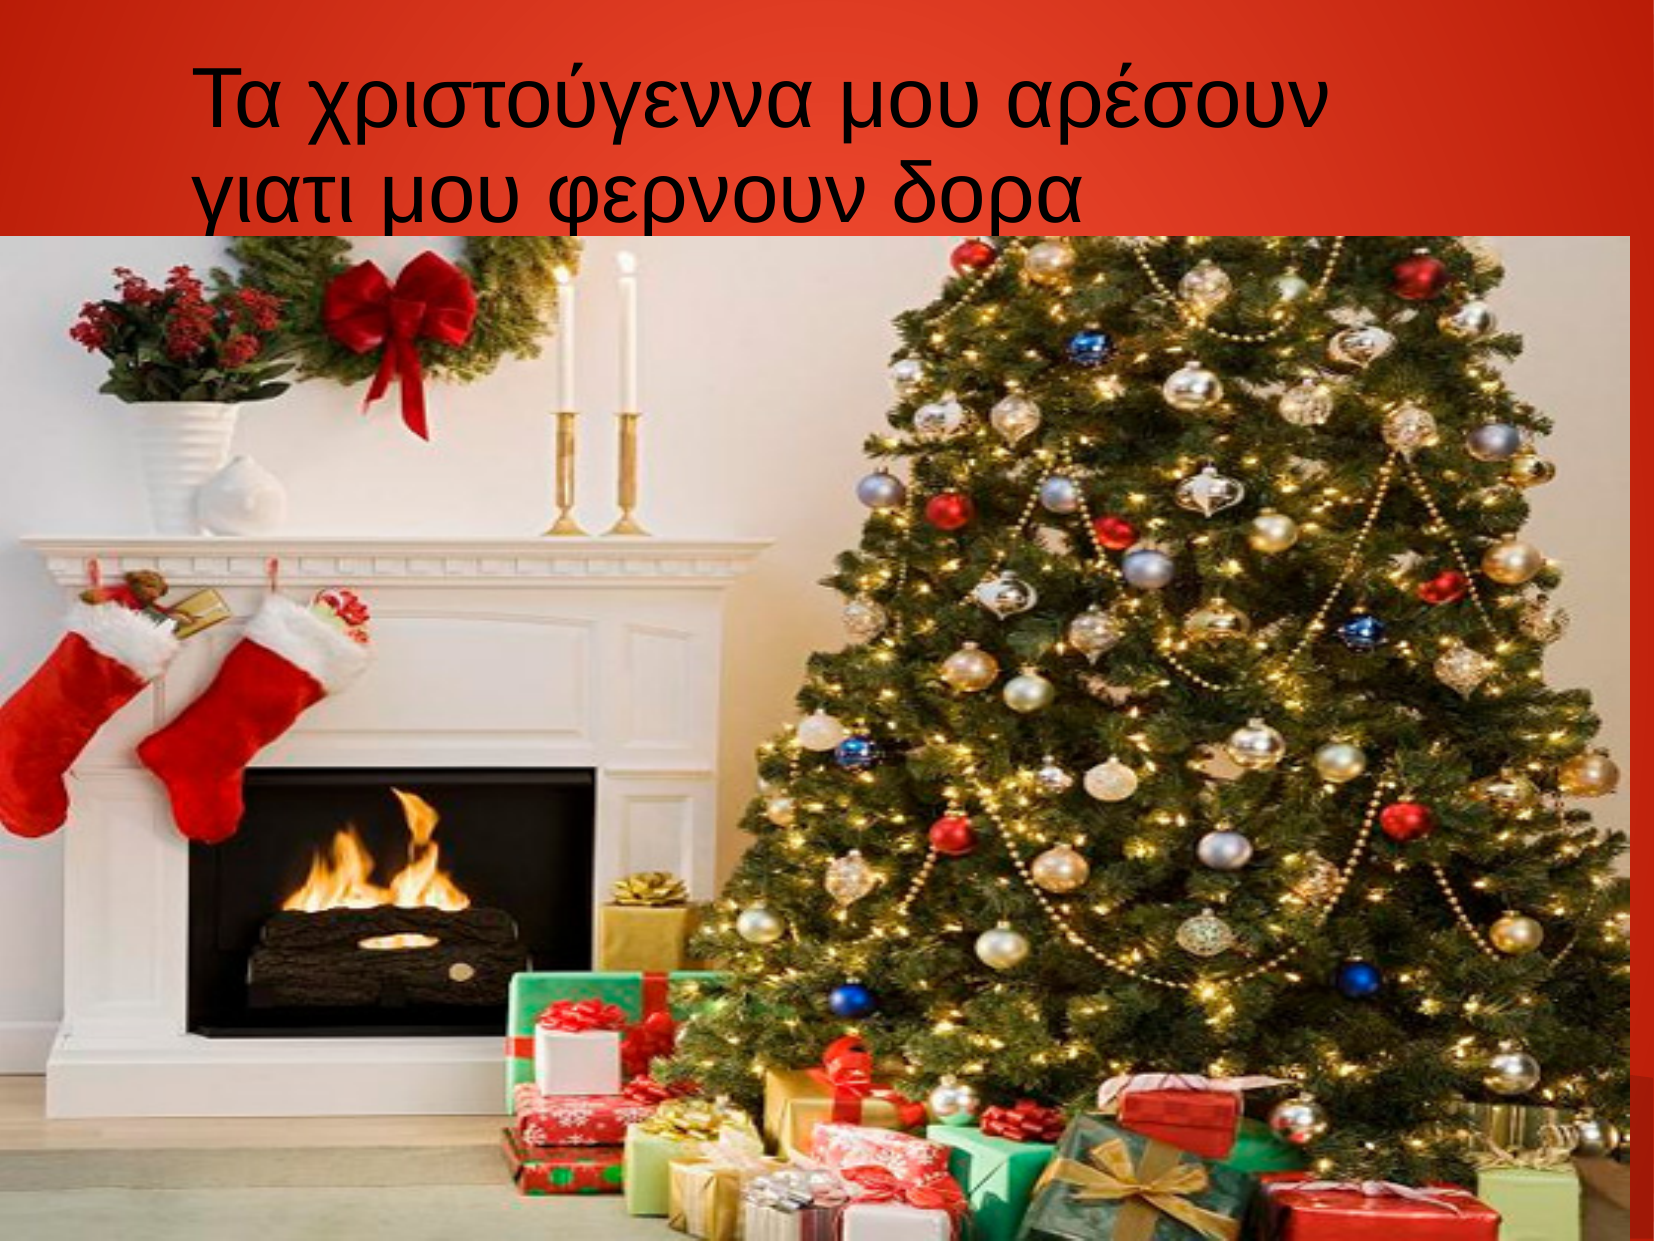

Τα χριστούγεννα μου αρέσουν γιατι μου φερνουν δορα